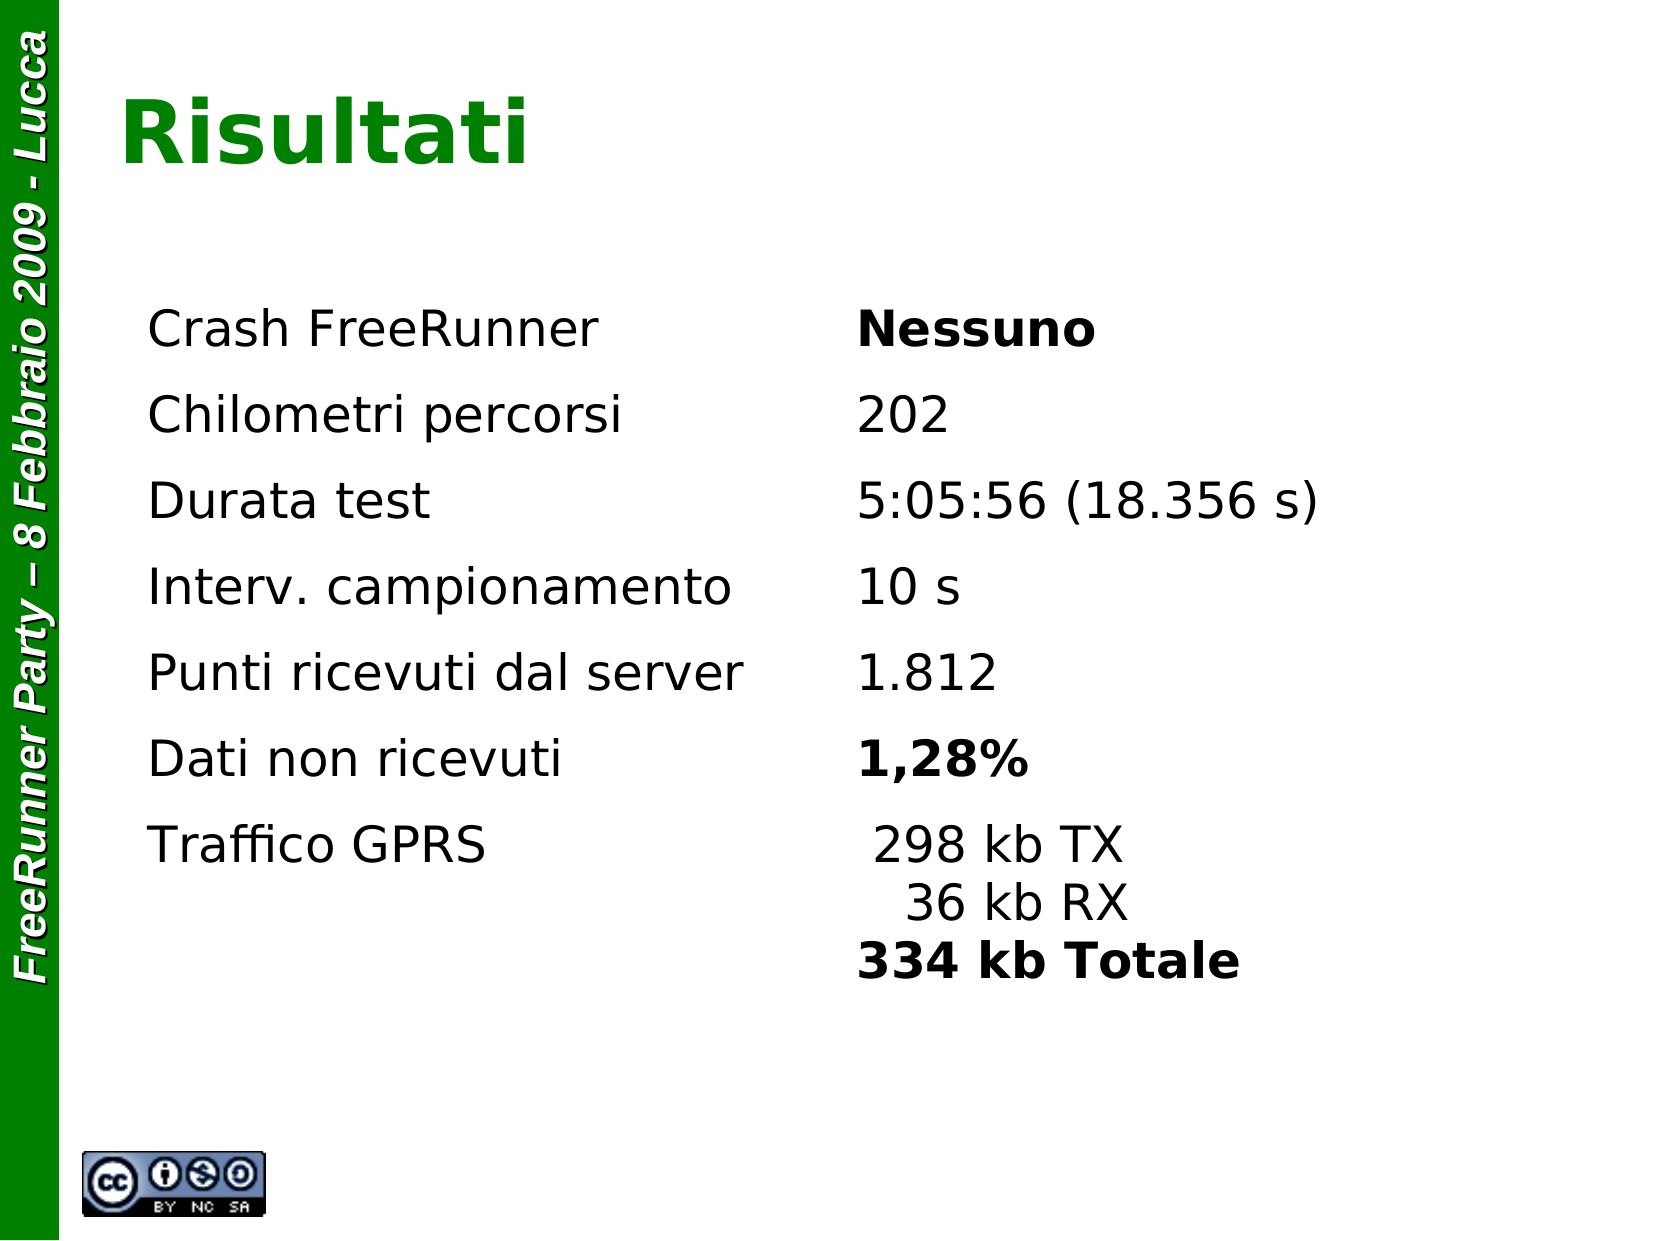

# Risultati
Crash FreeRunner	Nessuno
Chilometri percorsi	202
Durata test	5:05:56 (18.356 s)
Interv. campionamento	10 s
Punti ricevuti dal server	1.812
Dati non ricevuti	1,28%
Traffico GPRS	 298 kb TX
 36 kb RX
334 kb Totale